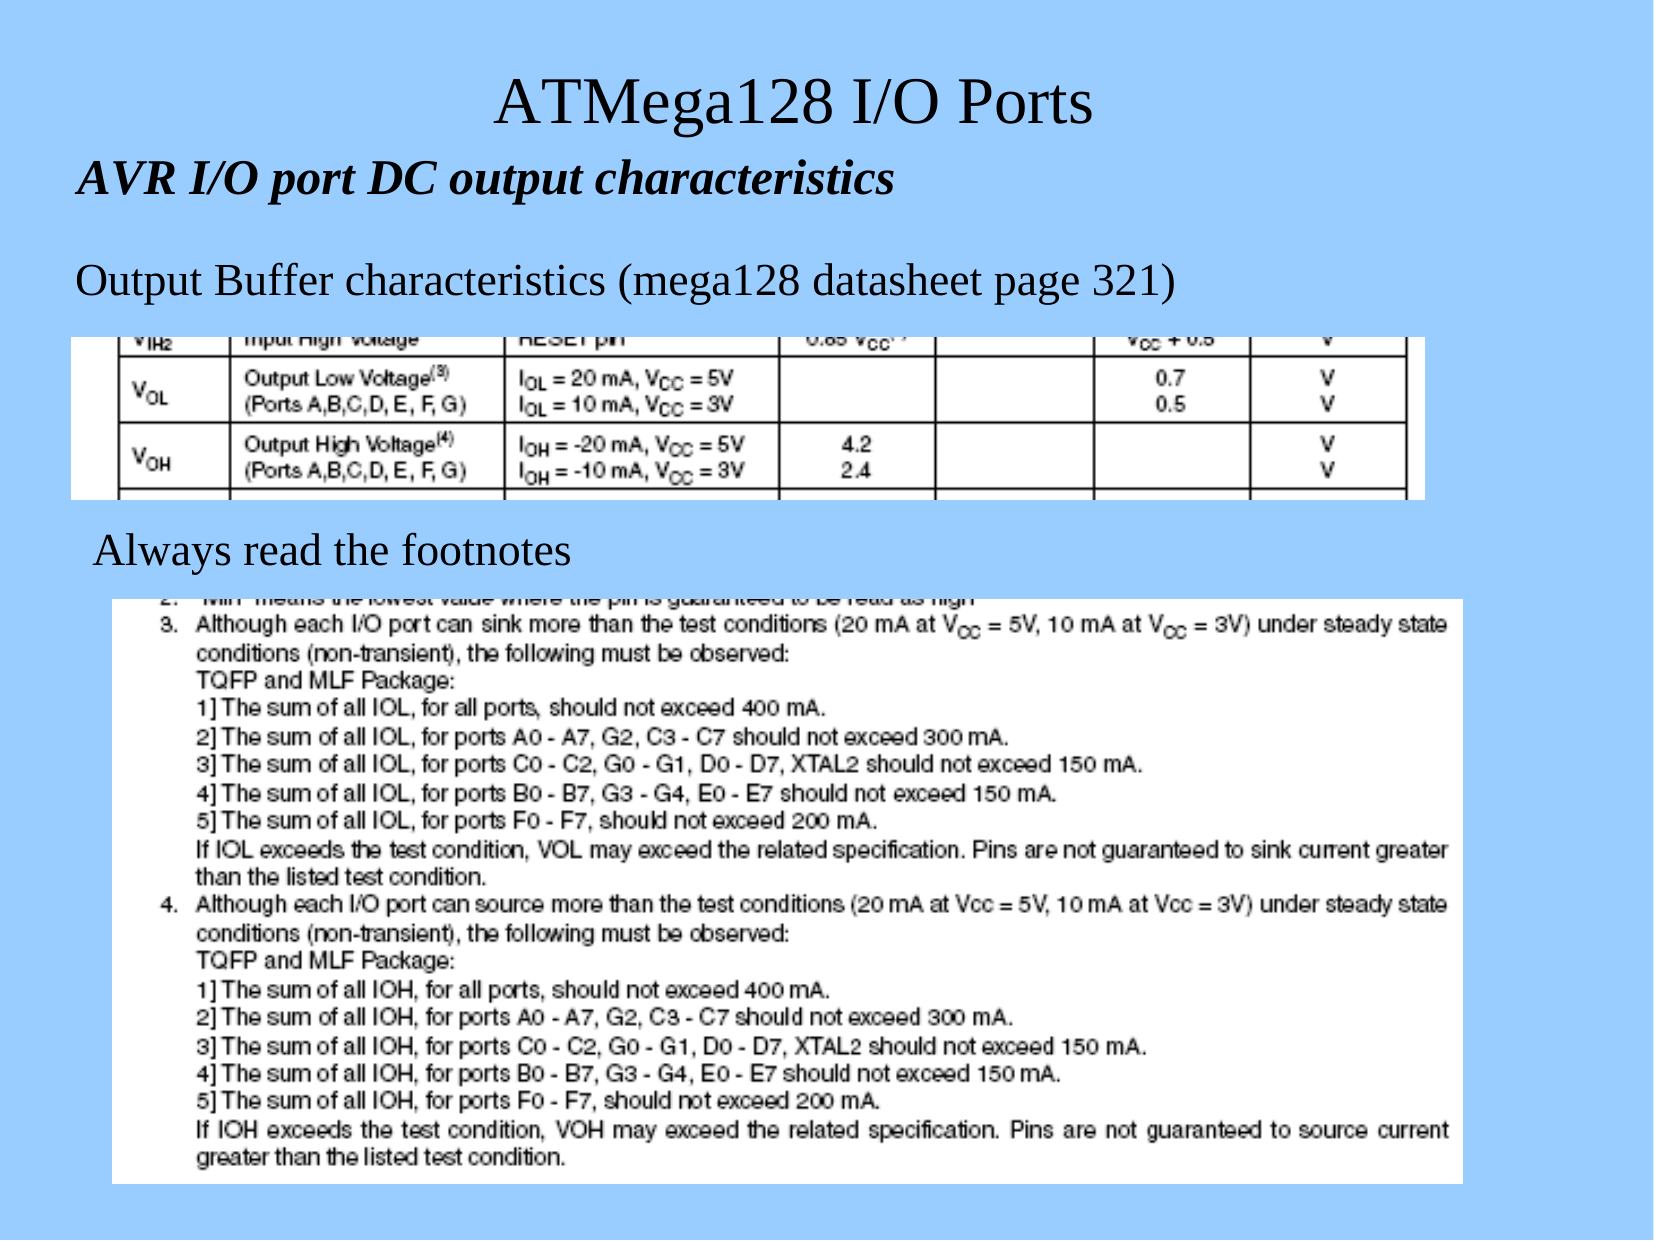

ATMega128 I/O Ports
AVR I/O port DC output characteristics
Output Buffer characteristics (mega128 datasheet page 321)
Always read the footnotes